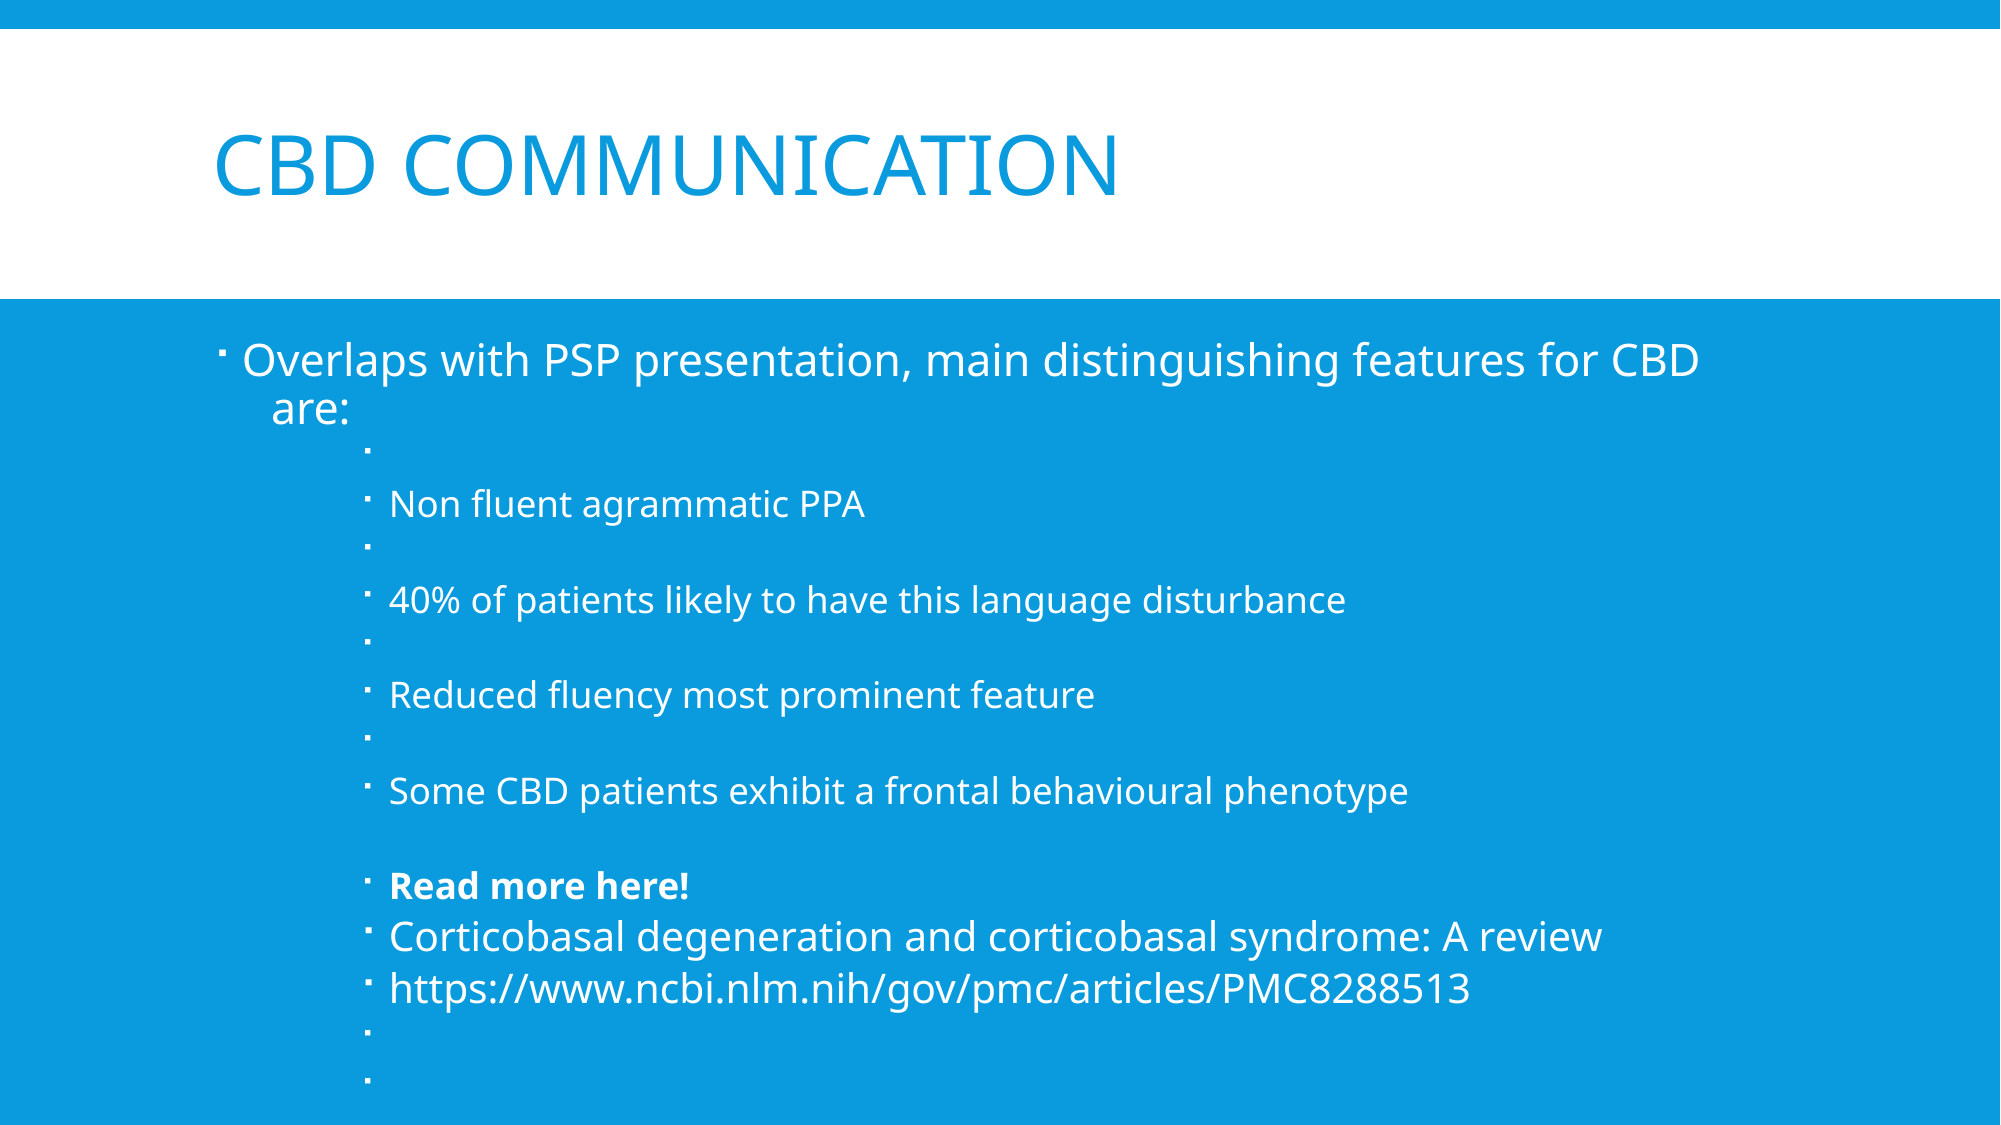

# CBD COMMUNICATION
Overlaps with PSP presentation, main distinguishing features for CBD are:
Non fluent agrammatic PPA
40% of patients likely to have this language disturbance
Reduced fluency most prominent feature
Some CBD patients exhibit a frontal behavioural phenotype
Read more here!
Corticobasal degeneration and corticobasal syndrome: A review
https://www.ncbi.nlm.nih/gov/pmc/articles/PMC8288513